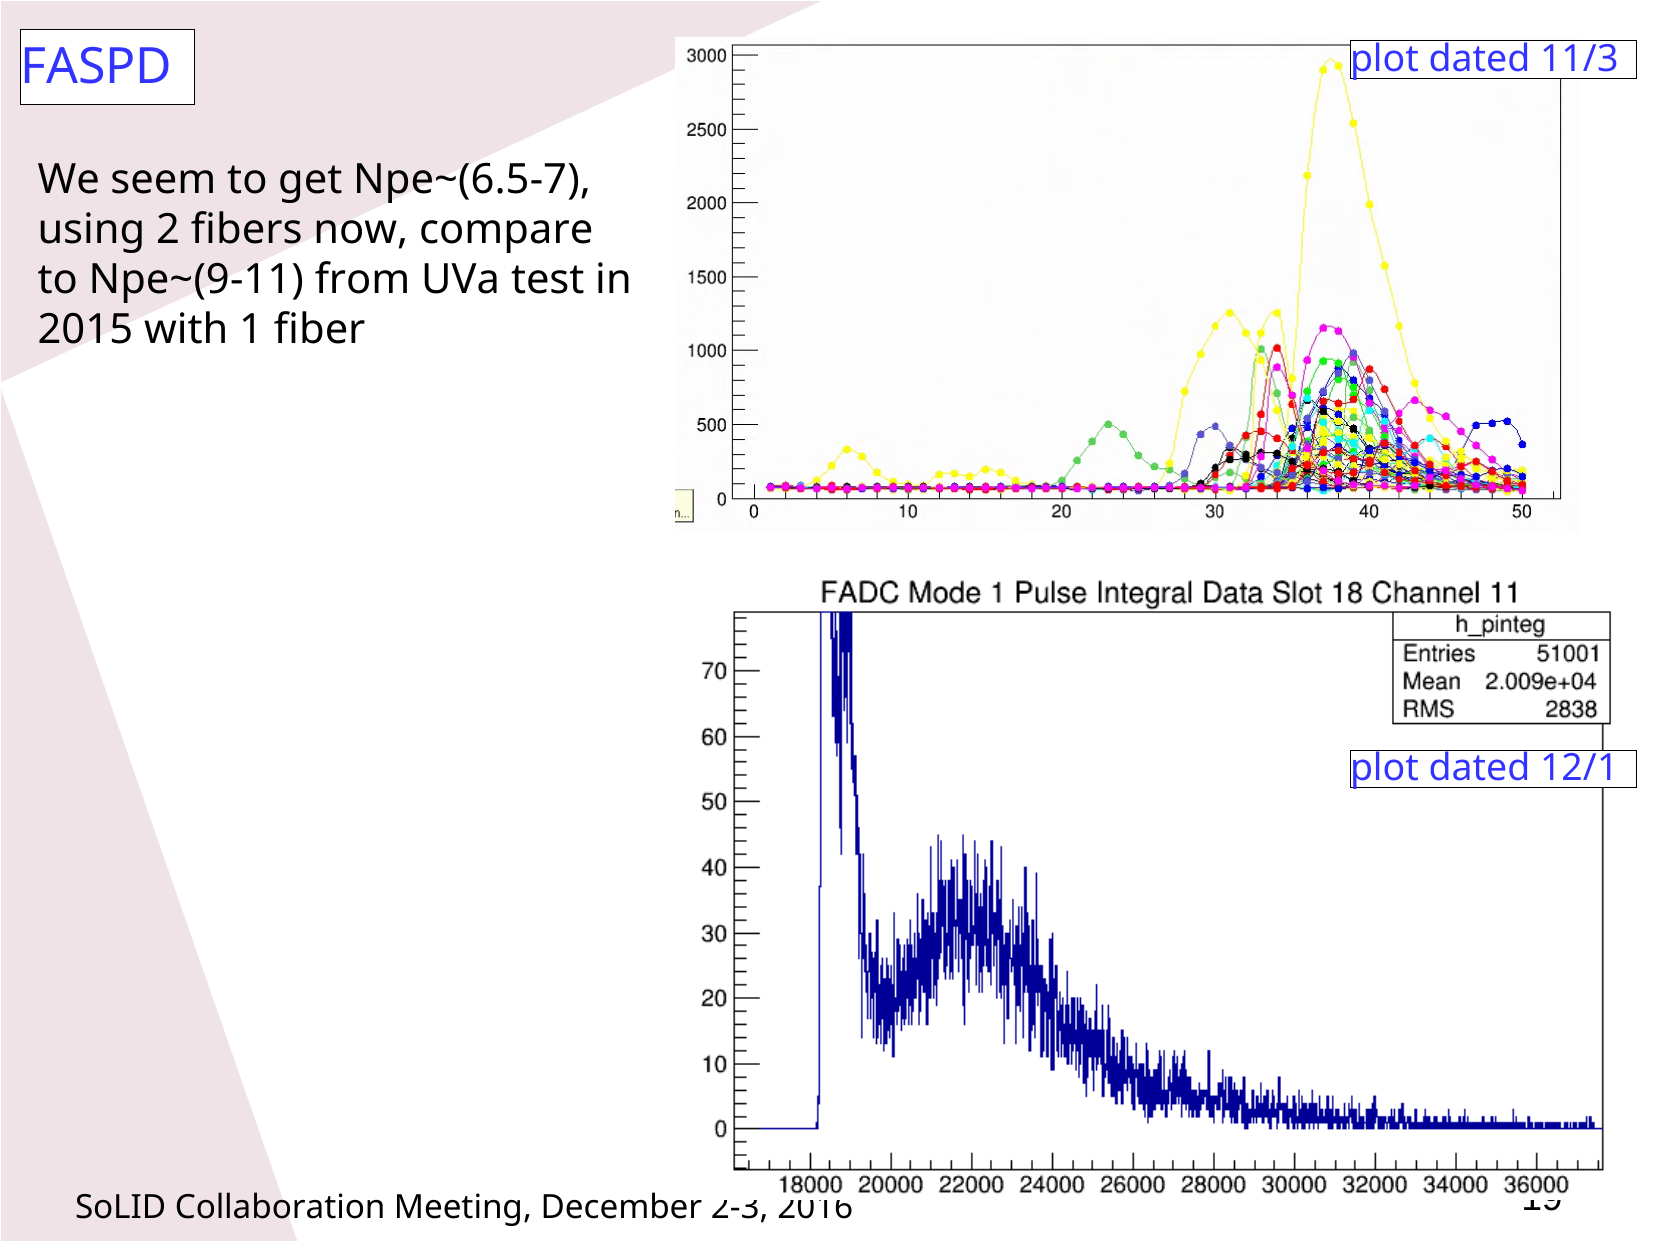

FASPD
plot dated 11/3
We seem to get Npe~(6.5-7), using 2 fibers now, compare to Npe~(9-11) from UVa test in 2015 with 1 fiber
plot dated 12/1
19